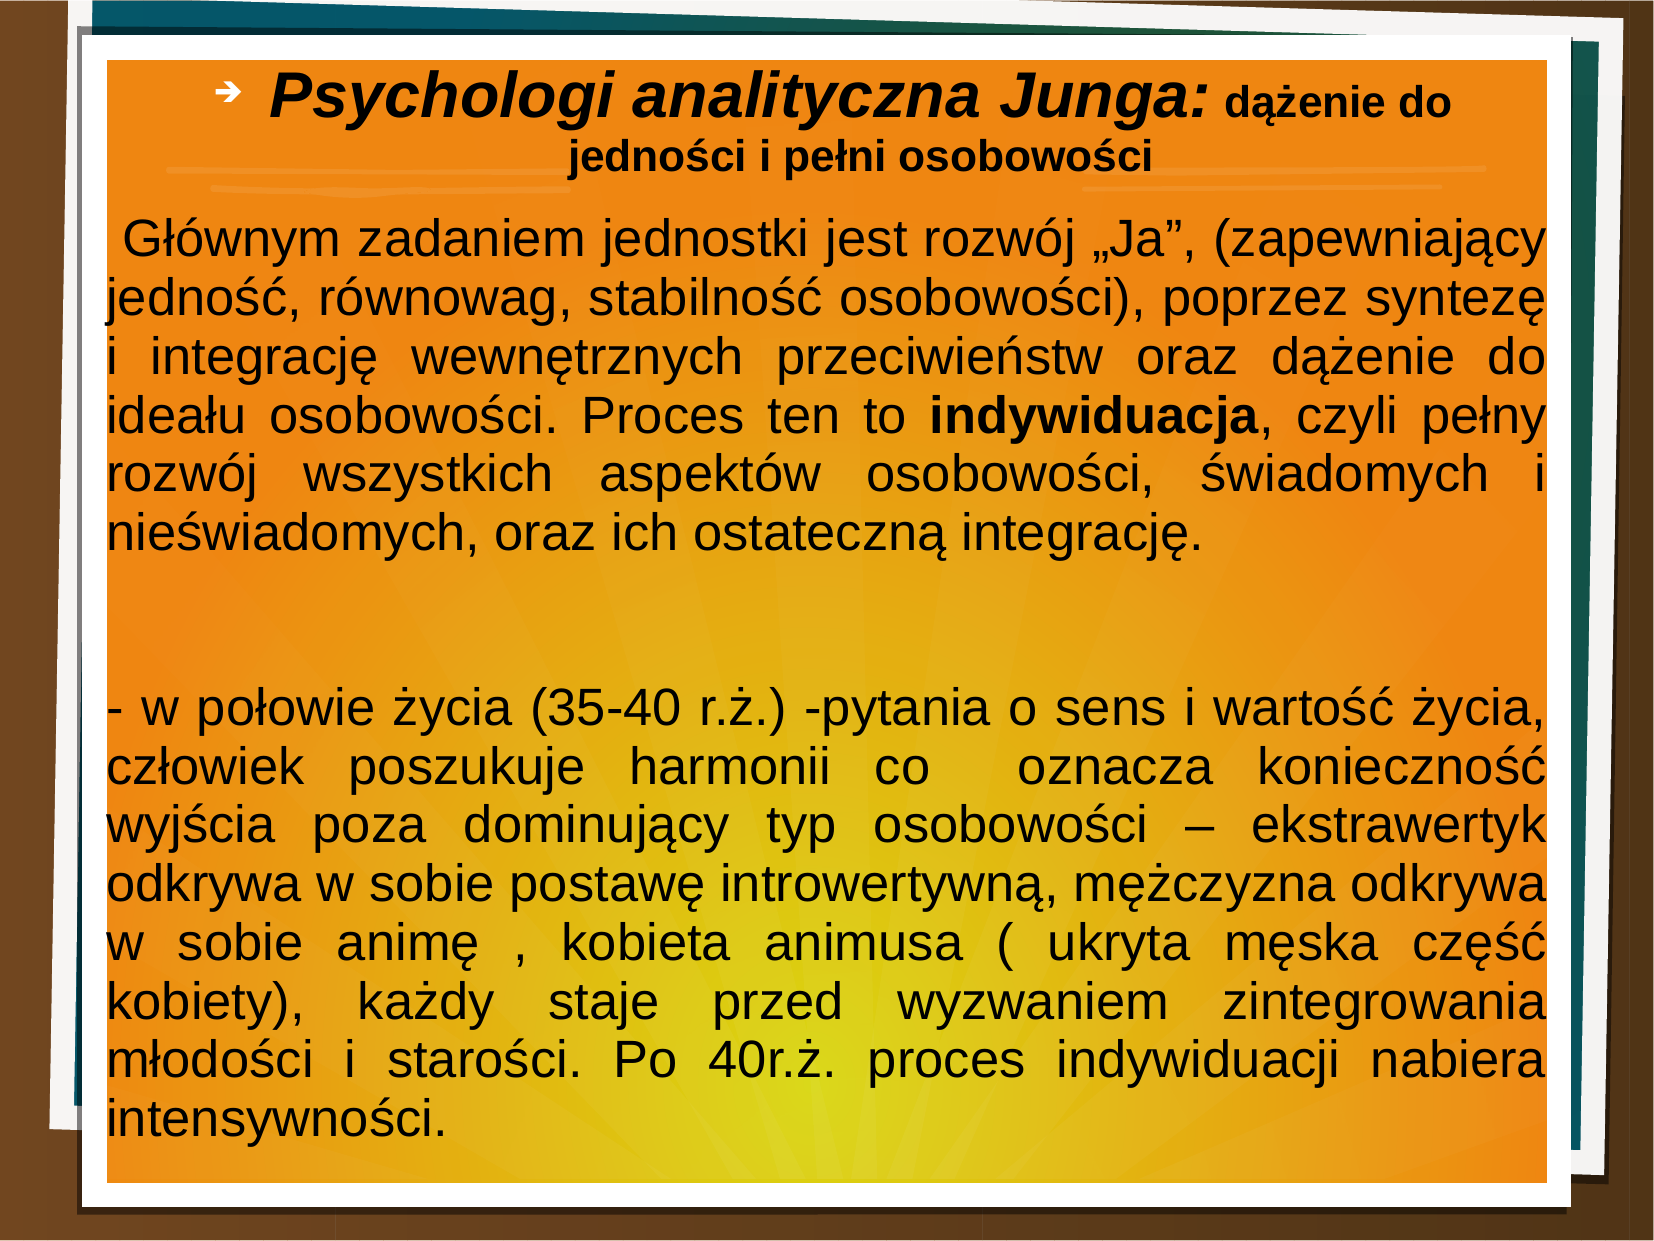

# Psychologi analityczna Junga: dążenie do jedności i pełni osobowości
 Głównym zadaniem jednostki jest rozwój „Ja”, (zapewniający jedność, równowag, stabilność osobowości), poprzez syntezę i integrację wewnętrznych przeciwieństw oraz dążenie do ideału osobowości. Proces ten to indywiduacja, czyli pełny rozwój wszystkich aspektów osobowości, świadomych i nieświadomych, oraz ich ostateczną integrację.
- w połowie życia (35-40 r.ż.) -pytania o sens i wartość życia, człowiek poszukuje harmonii co oznacza konieczność wyjścia poza dominujący typ osobowości – ekstrawertyk odkrywa w sobie postawę introwertywną, mężczyzna odkrywa w sobie animę , kobieta animusa ( ukryta męska część kobiety), każdy staje przed wyzwaniem zintegrowania młodości i starości. Po 40r.ż. proces indywiduacji nabiera intensywności.